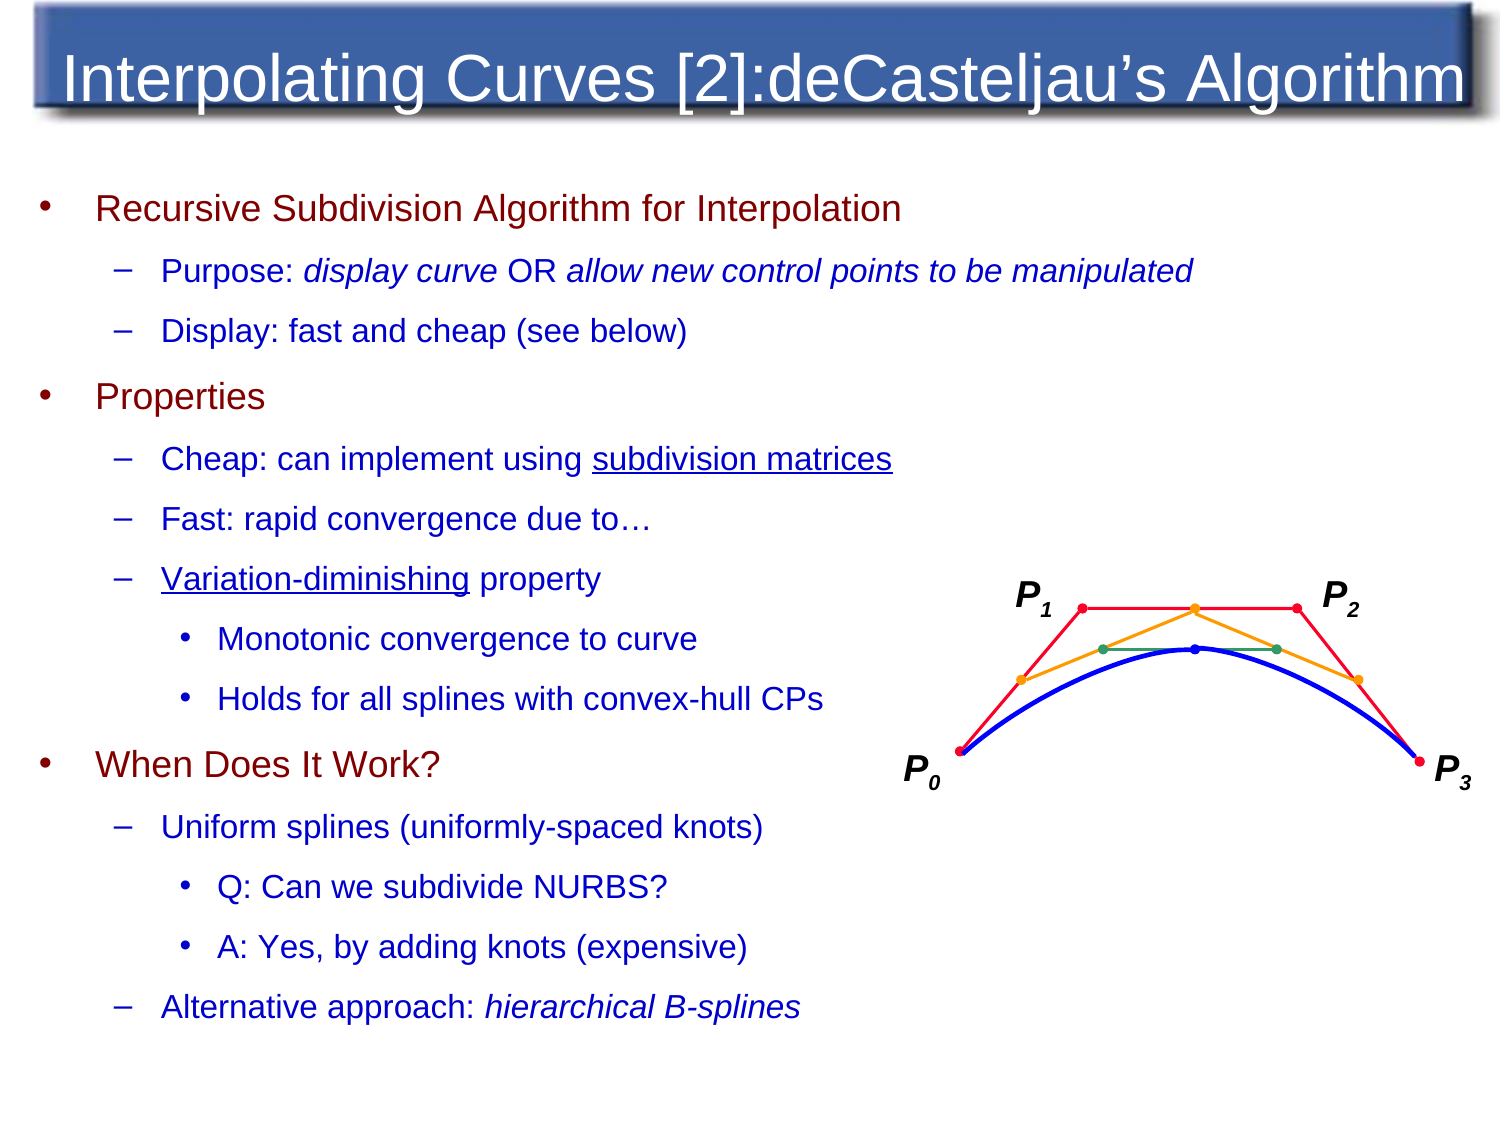

Interpolating Curves [2]:deCasteljau’s Algorithm
Recursive Subdivision Algorithm for Interpolation
Purpose: display curve OR allow new control points to be manipulated
Display: fast and cheap (see below)
Properties
Cheap: can implement using subdivision matrices
Fast: rapid convergence due to…
Variation-diminishing property
Monotonic convergence to curve
Holds for all splines with convex-hull CPs
When Does It Work?
Uniform splines (uniformly-spaced knots)
Q: Can we subdivide NURBS?
A: Yes, by adding knots (expensive)
Alternative approach: hierarchical B-splines
P1
P2
P3
P0